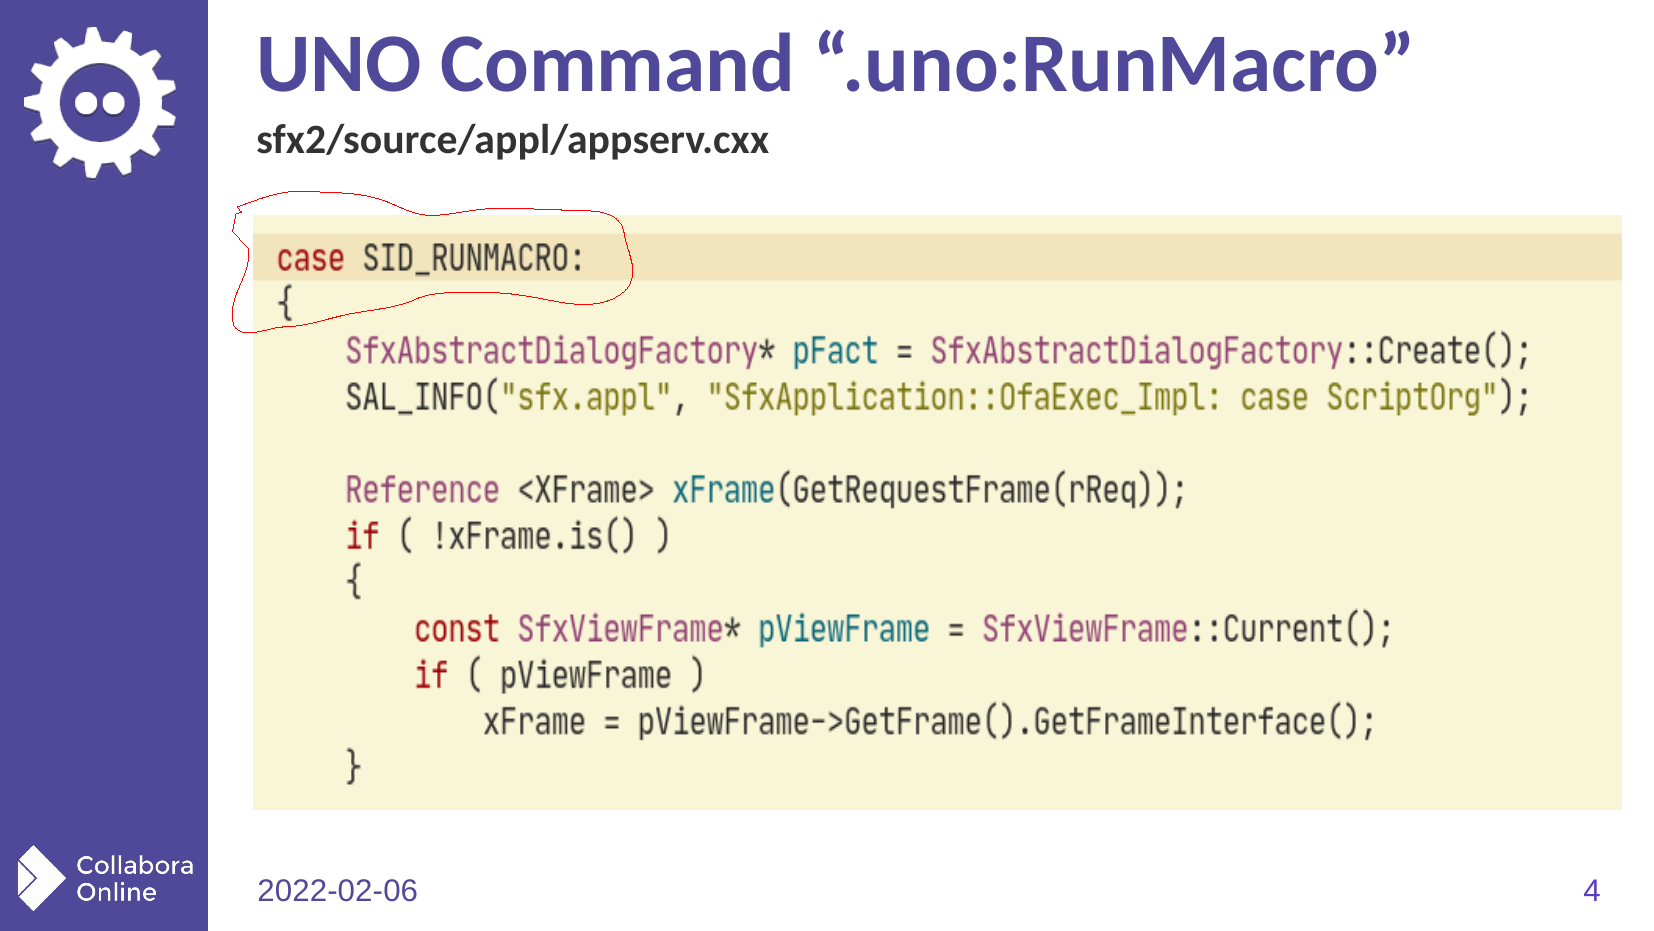

# UNO Command “.uno:RunMacro” sfx2/source/appl/appserv.cxx
2022-02-06
4